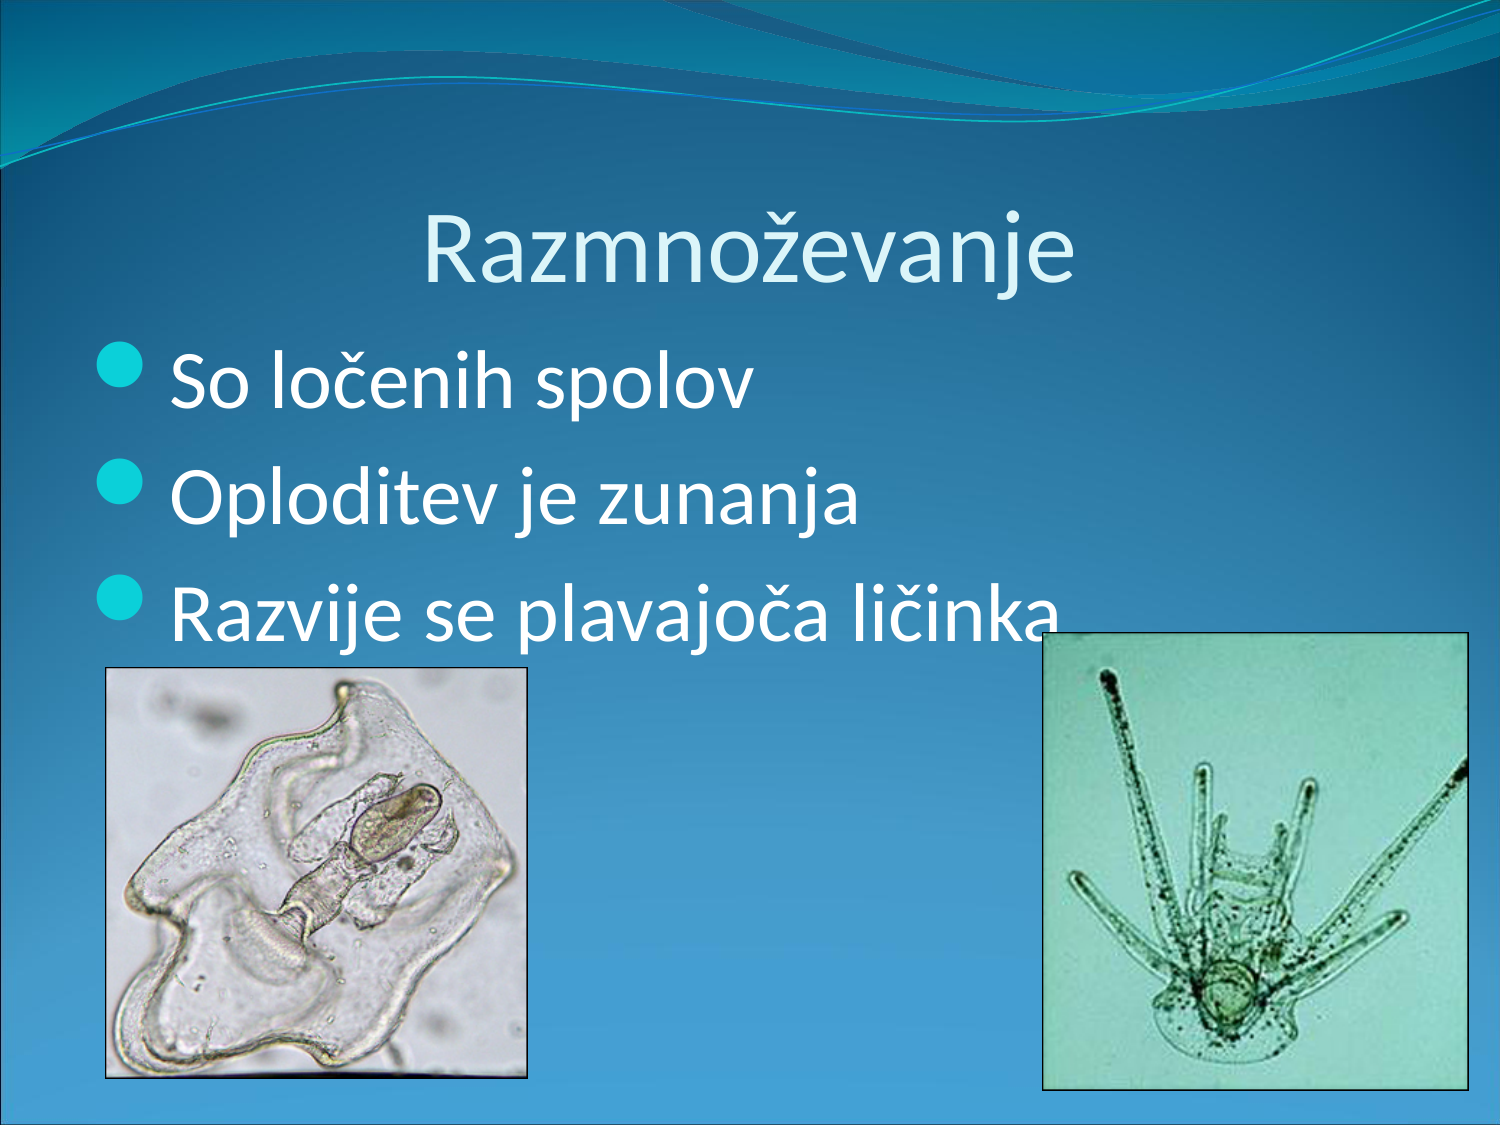

# Razmnoževanje
So ločenih spolov
Oploditev je zunanja
Razvije se plavajoča ličinka